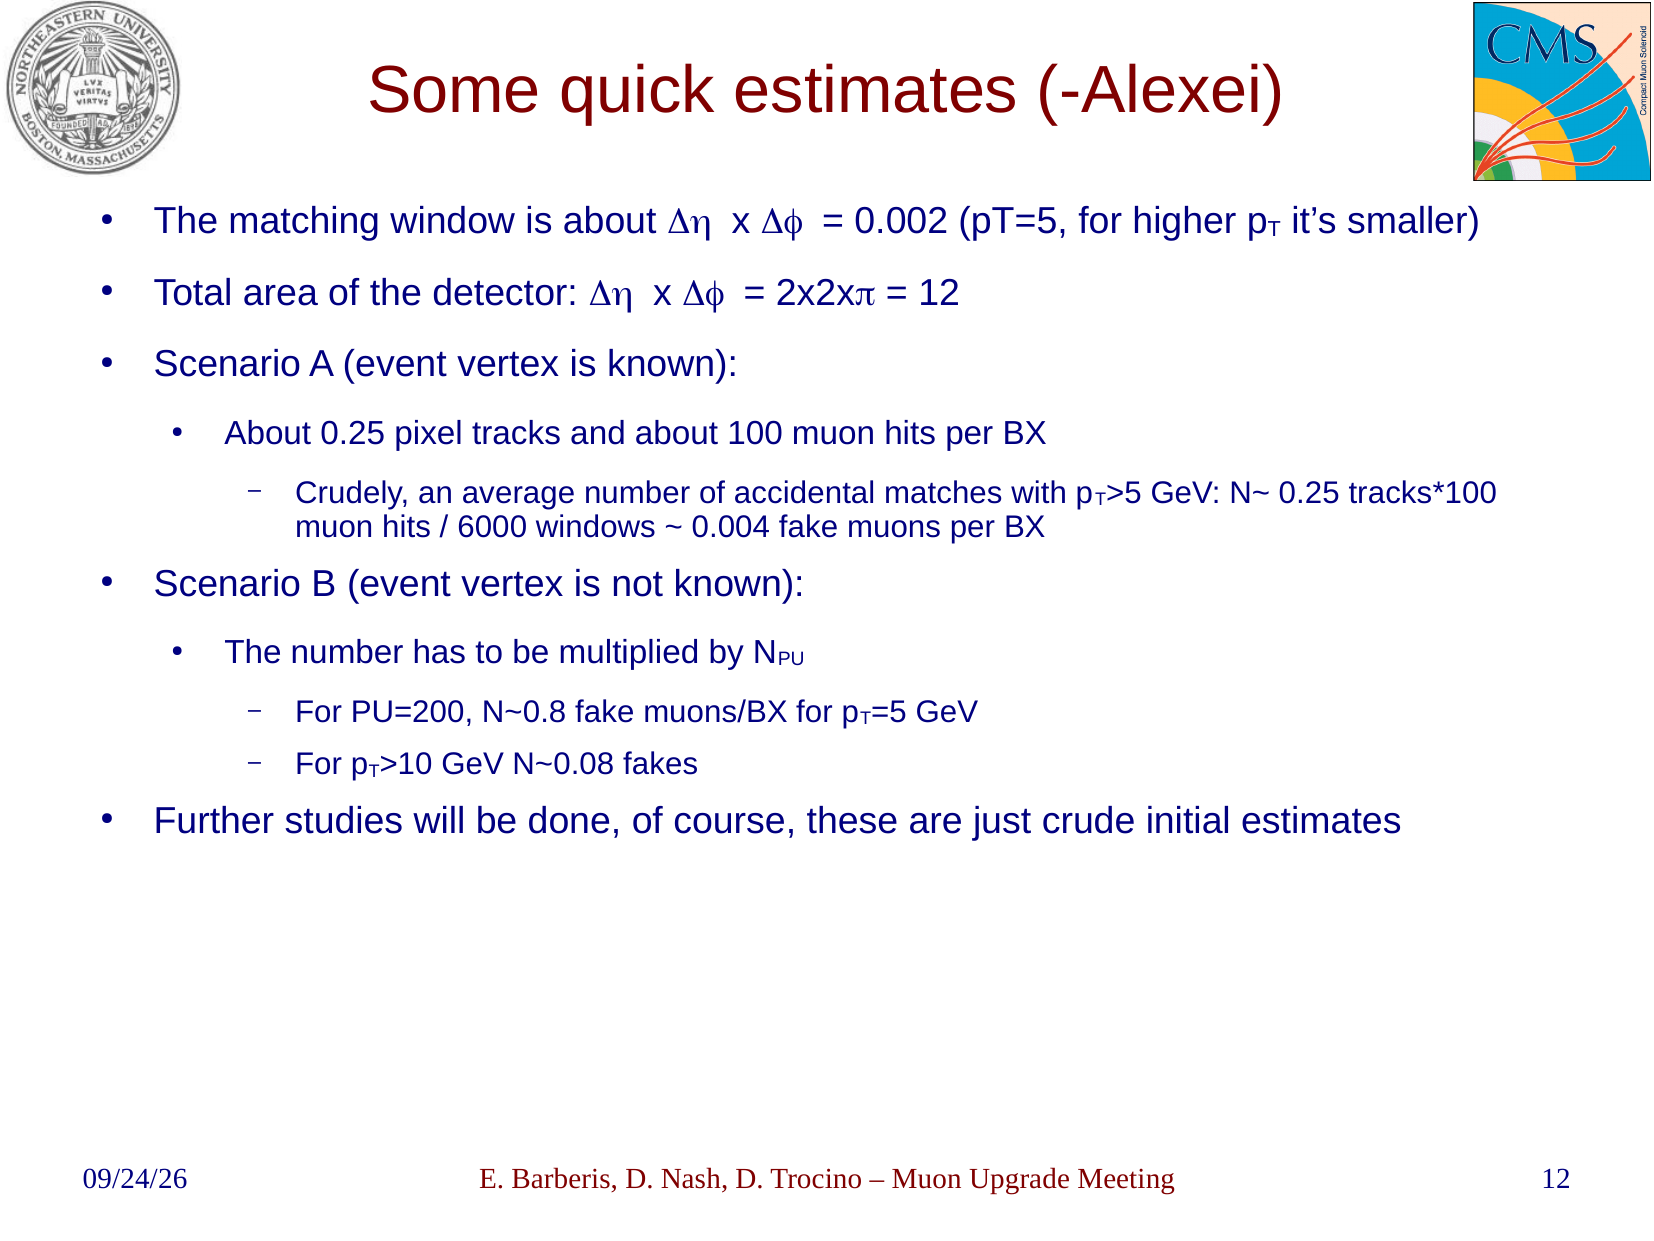

# Some quick estimates (-Alexei)
The matching window is about Dh x Df = 0.002 (pT=5, for higher pT it’s smaller)
Total area of the detector: Dh x Df = 2x2xp = 12
Scenario A (event vertex is known):
About 0.25 pixel tracks and about 100 muon hits per BX
Crudely, an average number of accidental matches with pT>5 GeV: N~ 0.25 tracks*100 muon hits / 6000 windows ~ 0.004 fake muons per BX
Scenario B (event vertex is not known):
The number has to be multiplied by NPU
For PU=200, N~0.8 fake muons/BX for pT=5 GeV
For pT>10 GeV N~0.08 fakes
Further studies will be done, of course, these are just crude initial estimates
D. Trocino - Meeting
12